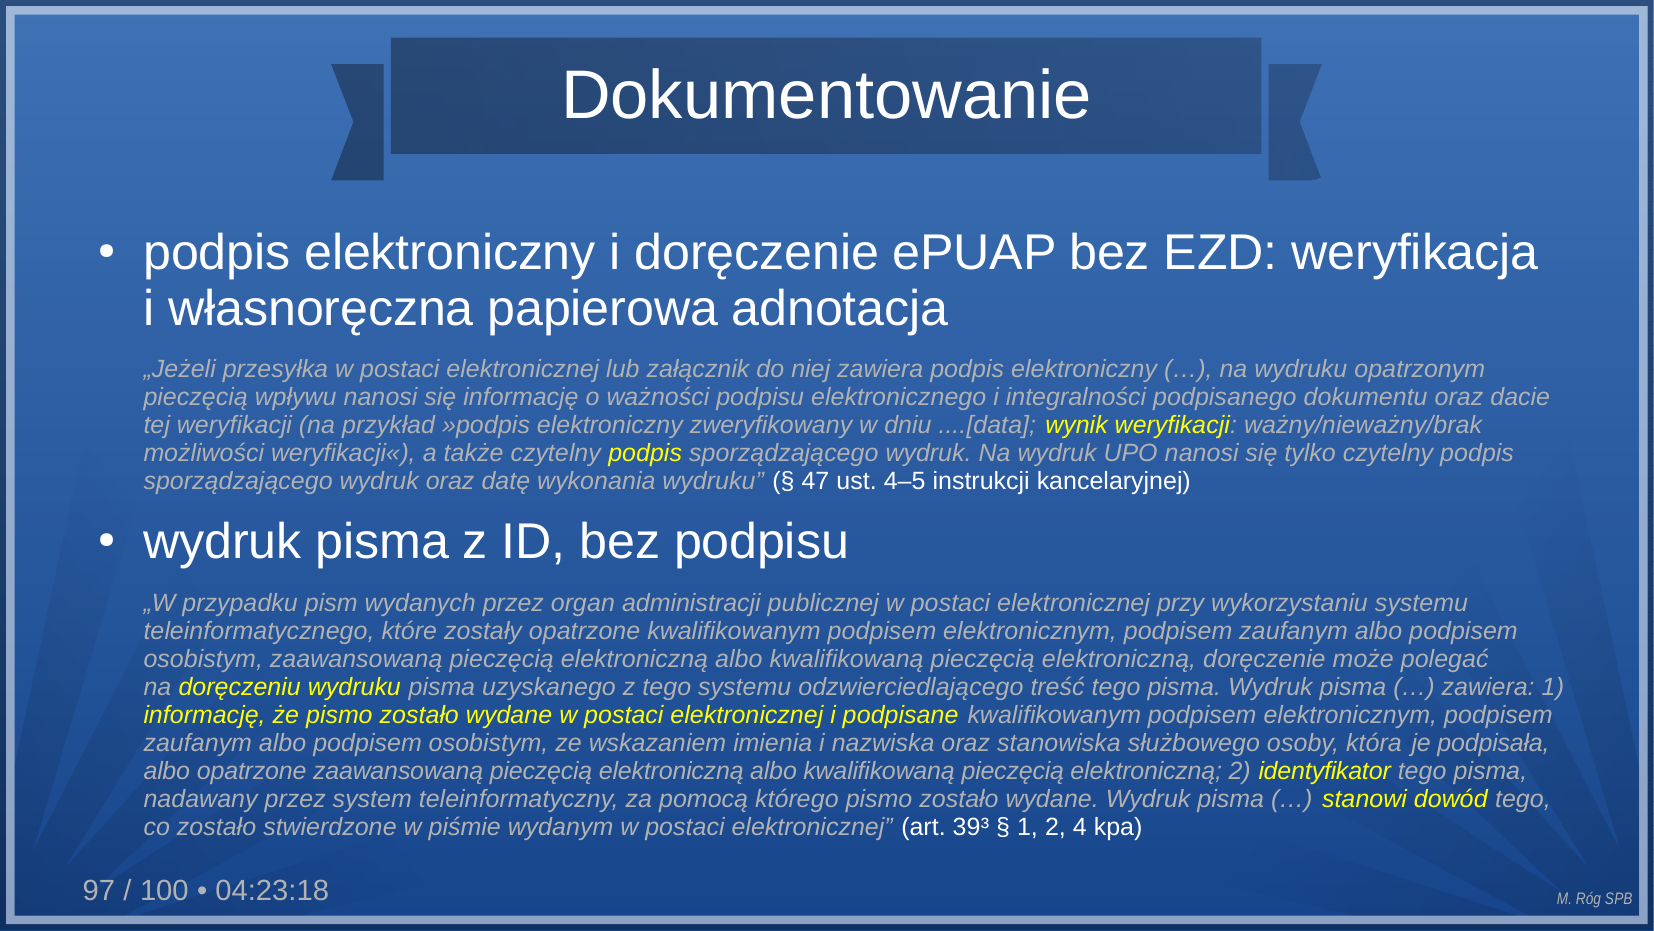

# Dokumentowanie
podpis elektroniczny i doręczenie ePUAP bez EZD: weryfikacja i własnoręczna papierowa adnotacja
„Jeżeli przesyłka w postaci elektronicznej lub załącznik do niej zawiera podpis elektroniczny (…), na wydruku opatrzonym pieczęcią wpływu nanosi się informację o ważności podpisu elektronicznego i integralności podpisanego dokumentu oraz dacie tej weryfikacji (na przykład »podpis elektroniczny zweryfikowany w dniu ....[data]; wynik weryfikacji: ważny/nieważny/brak możliwości weryfikacji«), a także czytelny podpis sporządzającego wydruk. Na wydruk UPO nanosi się tylko czytelny podpis sporządzającego wydruk oraz datę wykonania wydruku” (§ 47 ust. 4–5 instrukcji kancelaryjnej)
wydruk pisma z ID, bez podpisu
„W przypadku pism wydanych przez organ administracji publicznej w postaci elektronicznej przy wykorzystaniu systemu teleinformatycznego, które zostały opatrzone kwalifikowanym podpisem elektronicznym, podpisem zaufanym albo podpisem osobistym, zaawansowaną pieczęcią elektroniczną albo kwalifikowaną pieczęcią elektroniczną, doręczenie może polegać na doręczeniu wydruku pisma uzyskanego z tego systemu odzwierciedlającego treść tego pisma. Wydruk pisma (…) zawiera: 1) informację, że pismo zostało wydane w postaci elektronicznej i podpisane kwalifikowanym podpisem elektronicznym, podpisem zaufanym albo podpisem osobistym, ze wskazaniem imienia i nazwiska oraz stanowiska służbowego osoby, która je podpisała, albo opatrzone zaawansowaną pieczęcią elektroniczną albo kwalifikowaną pieczęcią elektroniczną; 2) identyfikator tego pisma, nadawany przez system teleinformatyczny, za pomocą którego pismo zostało wydane. Wydruk pisma (…) stanowi dowód tego, co zostało stwierdzone w piśmie wydanym w postaci elektronicznej” (art. 39³ § 1, 2, 4 kpa)